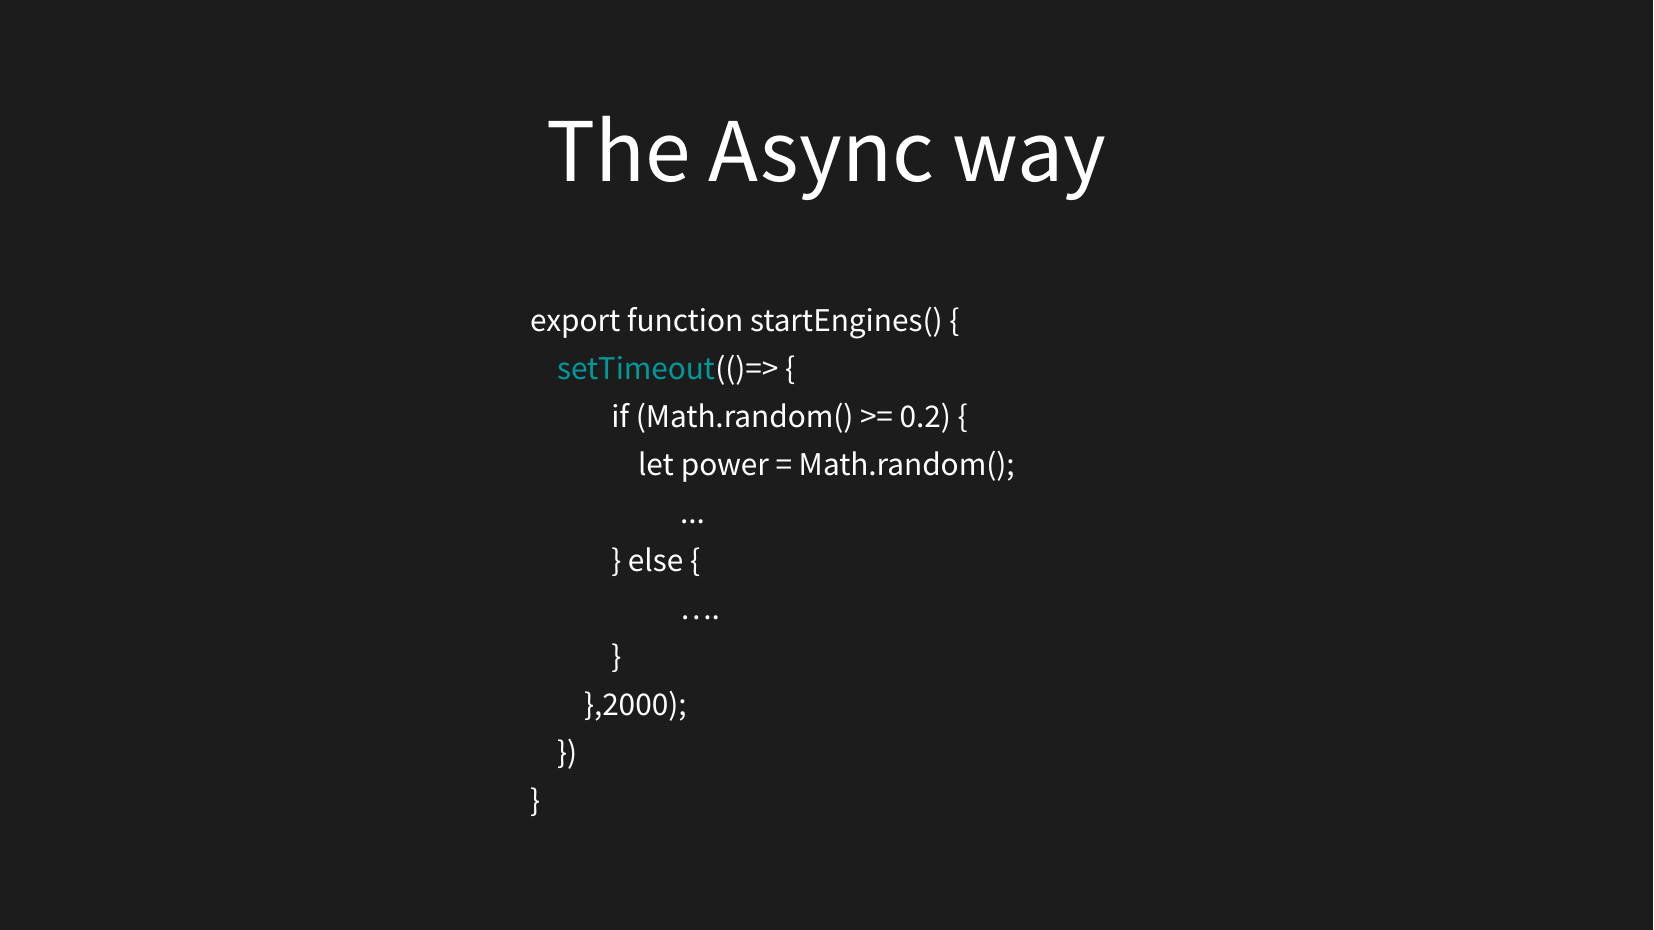

# The Async way
export function startEngines() {
 setTimeout(()=> {
 if (Math.random() >= 0.2) {
 let power = Math.random();
		...
 } else {
		….
 }
 },2000);
 })
}